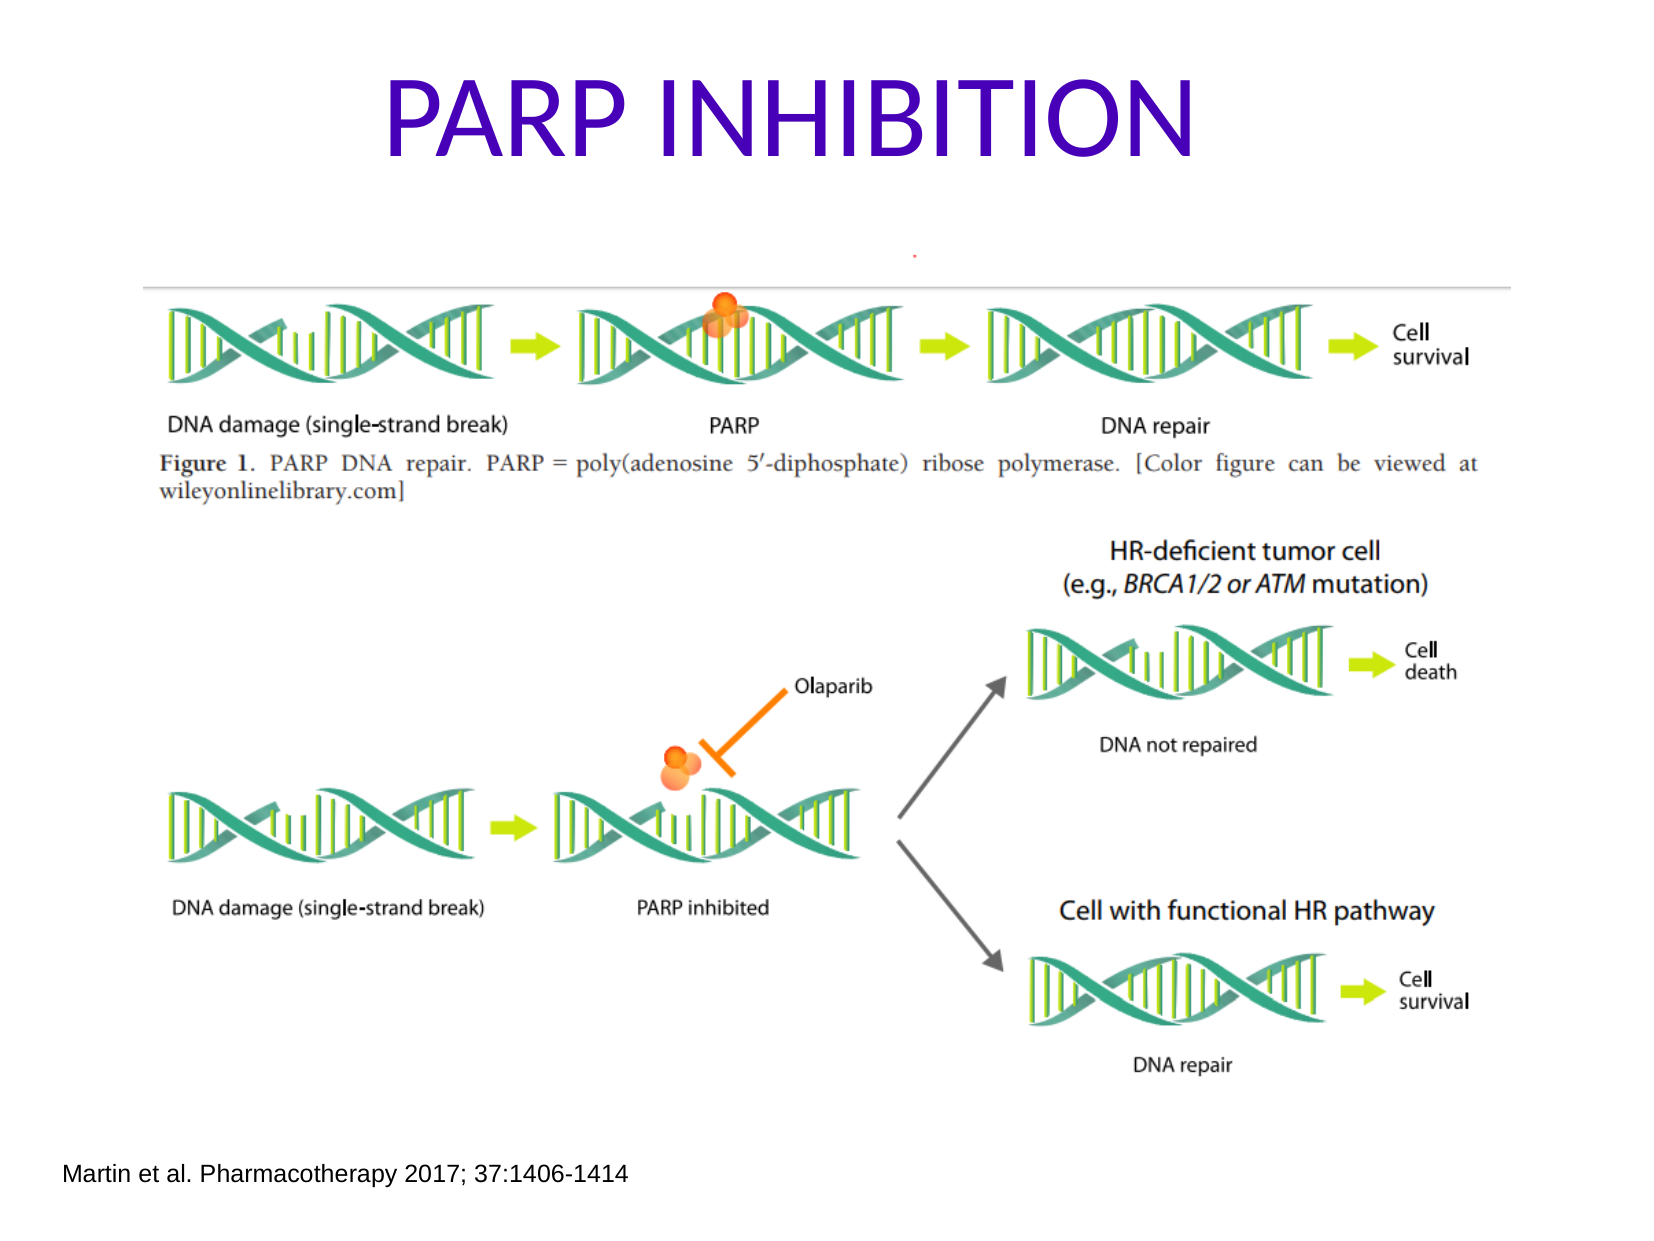

# PARP INHIBITION
Martin et al. Pharmacotherapy 2017; 37:1406-1414